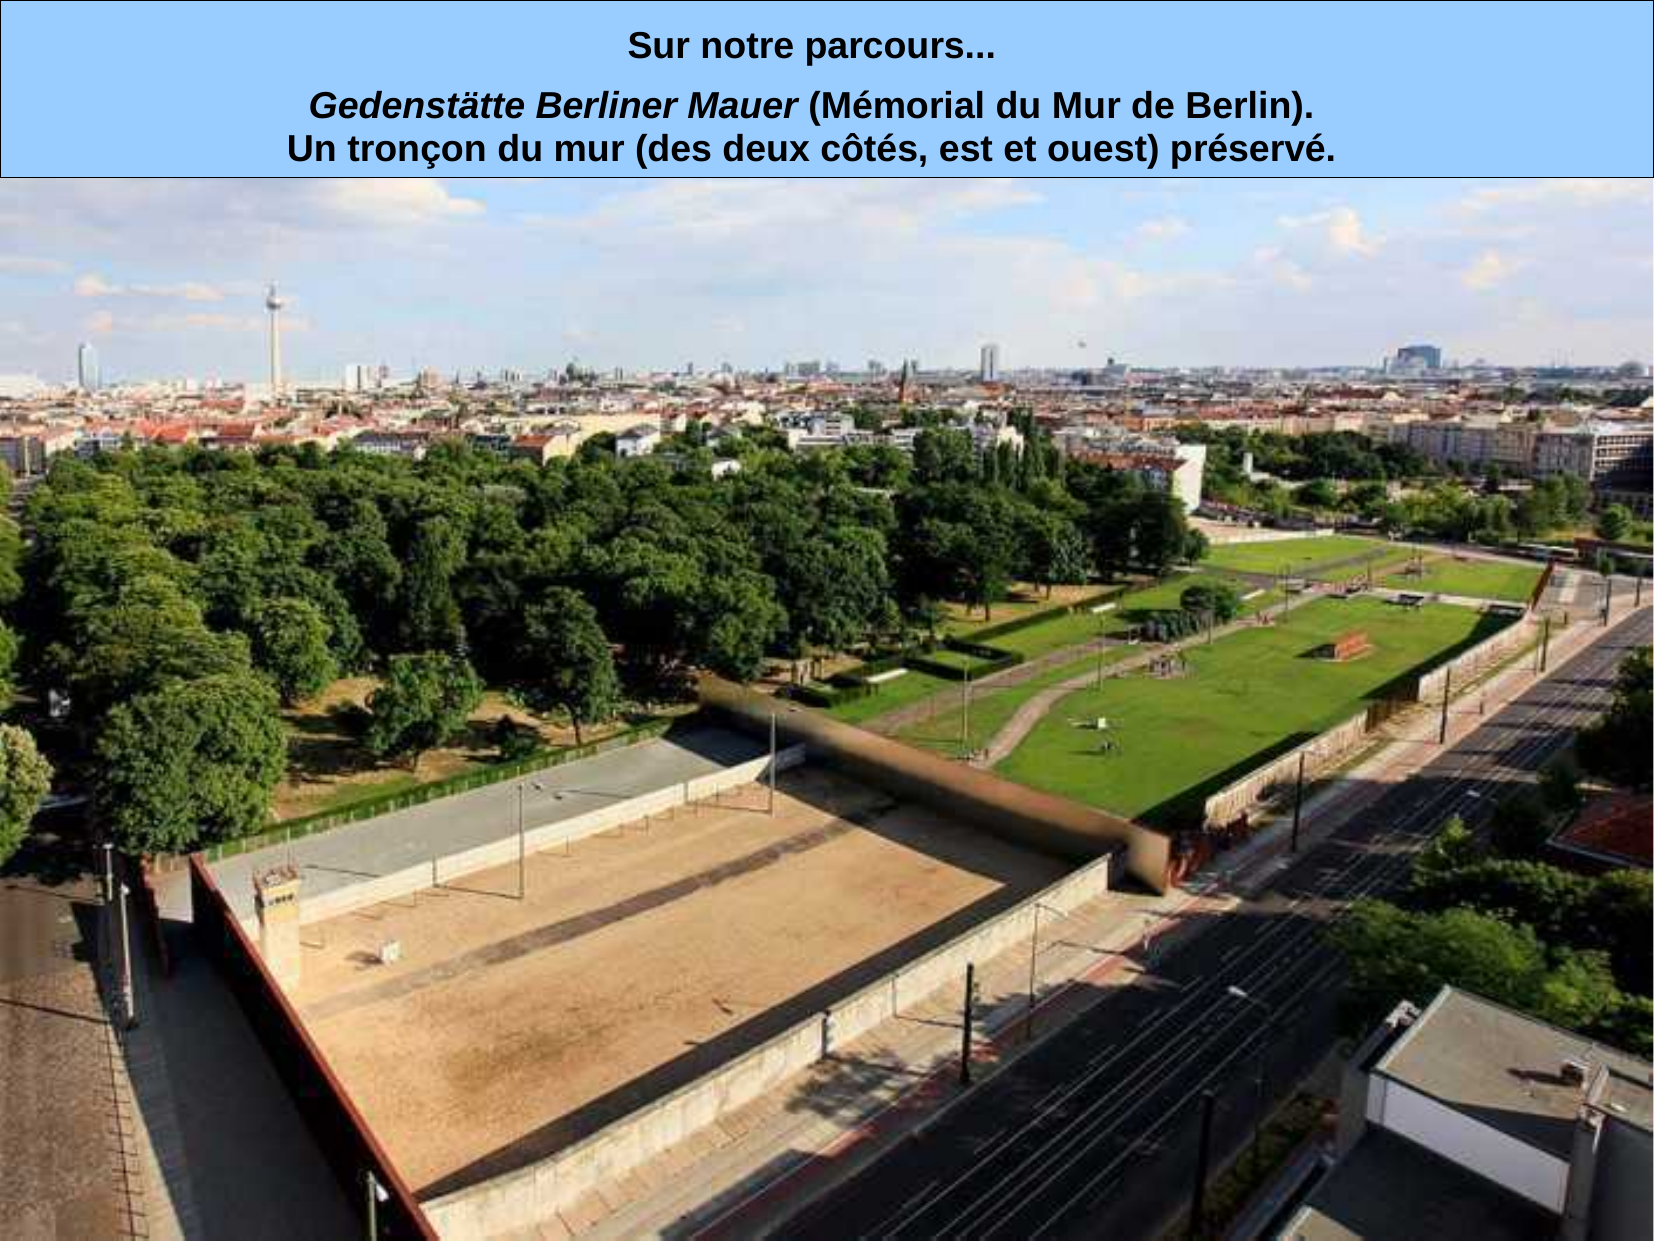

Sur notre parcours...
Gedenstätte Berliner Mauer (Mémorial du Mur de Berlin).
Un tronçon du mur (des deux côtés, est et ouest) préservé.